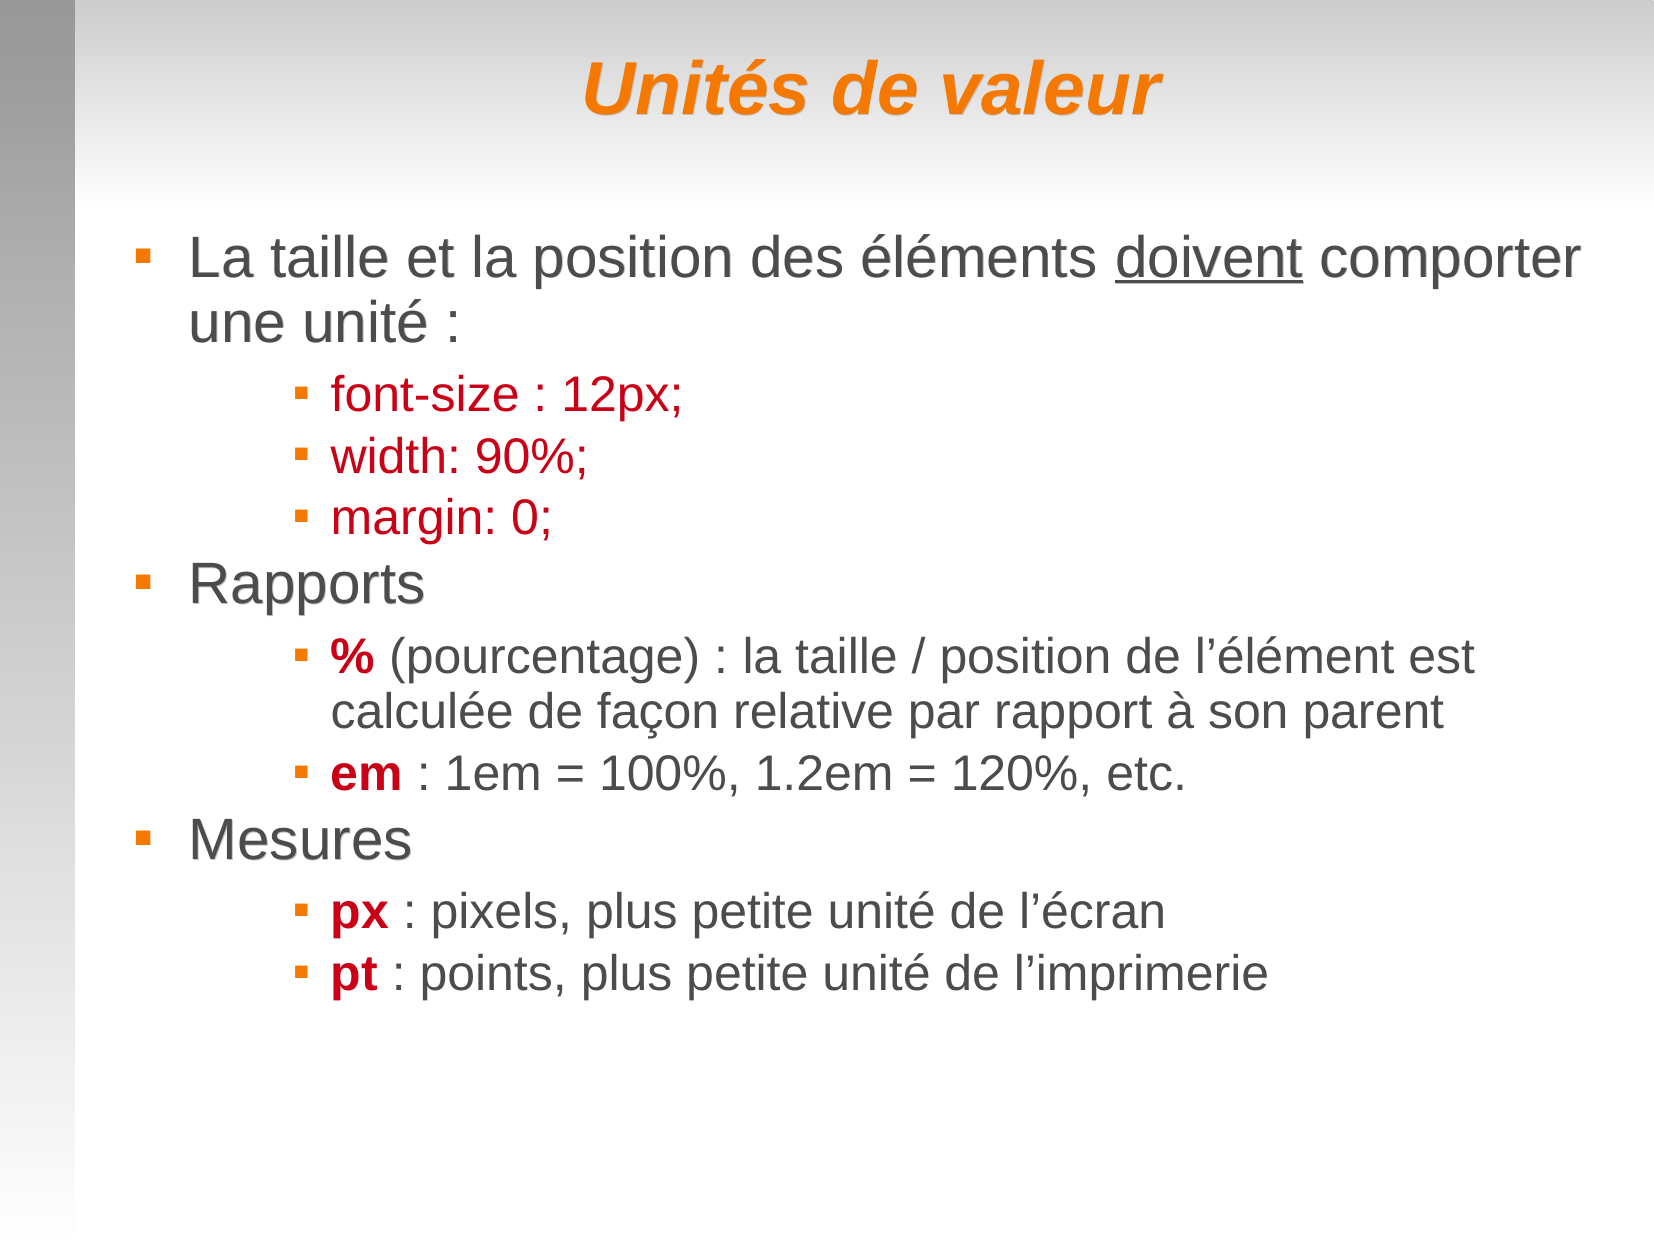

# Unités de valeur
La taille et la position des éléments doivent comporter une unité :
font-size : 12px;
width: 90%;
margin: 0;
Rapports
% (pourcentage) : la taille / position de l’élément est calculée de façon relative par rapport à son parent
em : 1em = 100%, 1.2em = 120%, etc.
Mesures
px : pixels, plus petite unité de l’écran
pt : points, plus petite unité de l’imprimerie